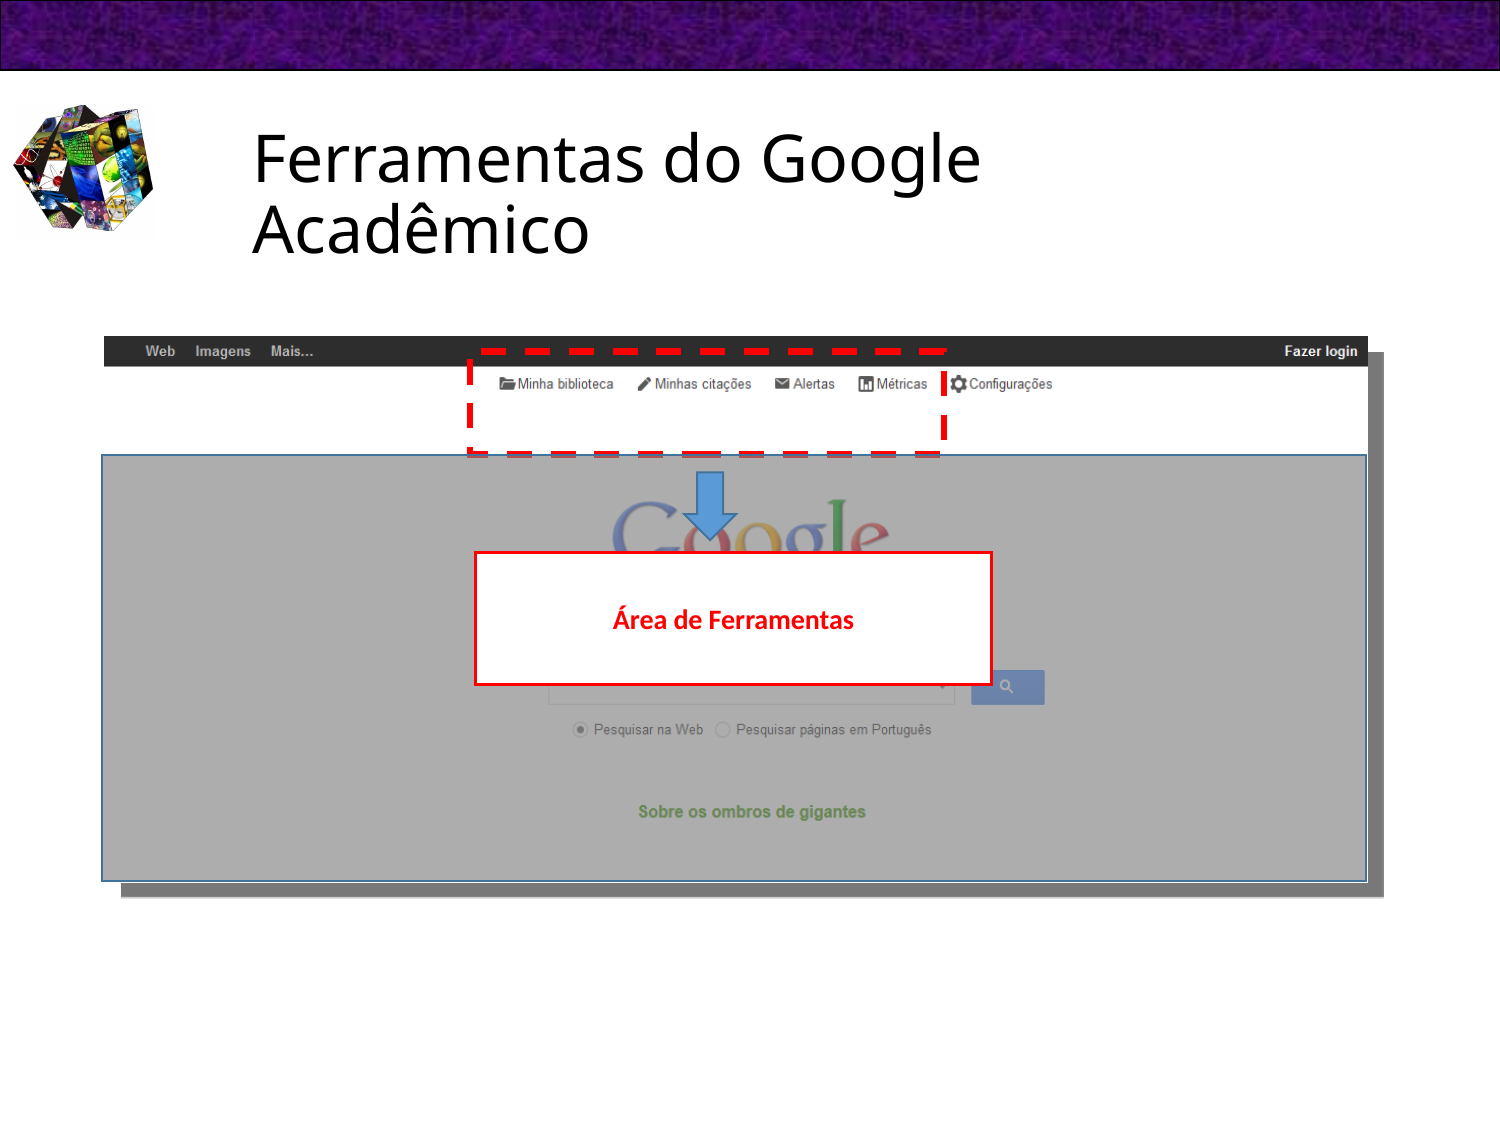

# Ferramentas do Google Acadêmico
Área de Ferramentas